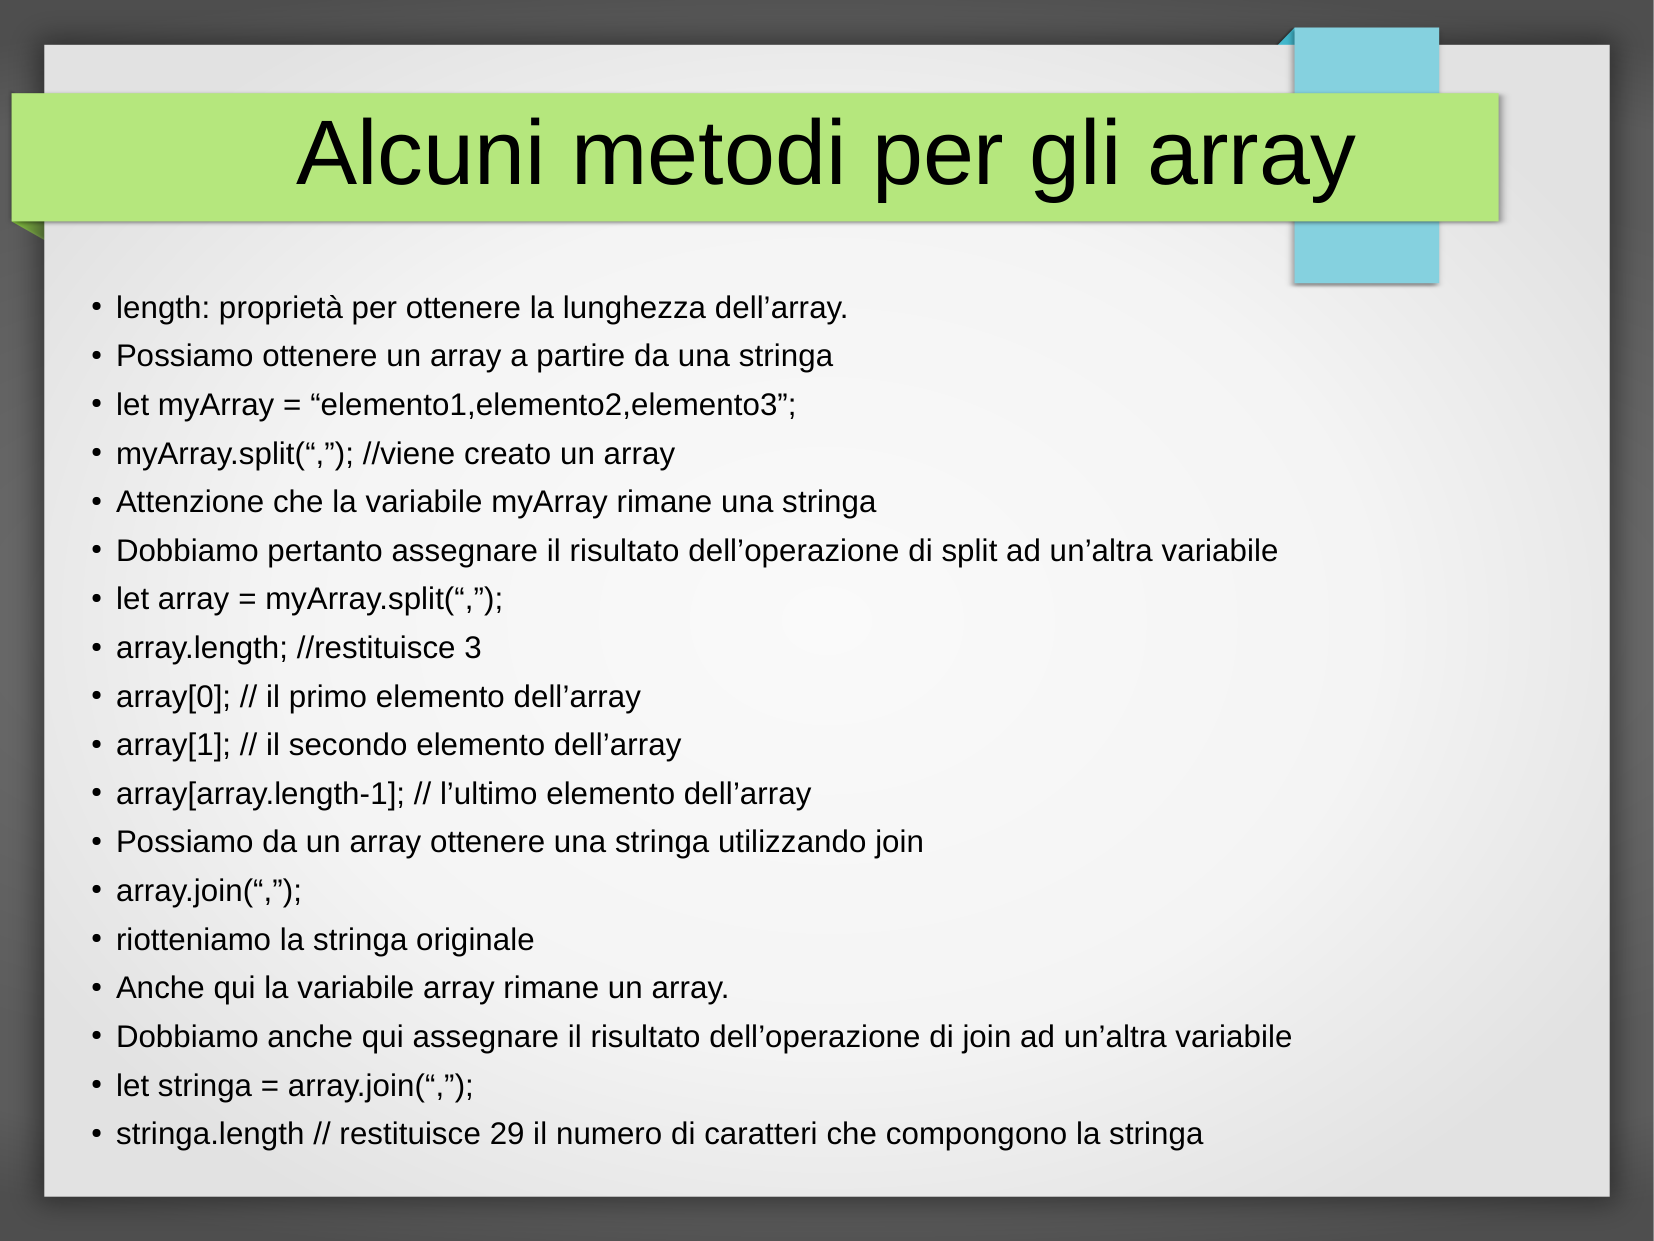

# Alcuni metodi per gli array
length: proprietà per ottenere la lunghezza dell’array.
Possiamo ottenere un array a partire da una stringa
let myArray = “elemento1,elemento2,elemento3”;
myArray.split(“,”); //viene creato un array
Attenzione che la variabile myArray rimane una stringa
Dobbiamo pertanto assegnare il risultato dell’operazione di split ad un’altra variabile
let array = myArray.split(“,”);
array.length; //restituisce 3
array[0]; // il primo elemento dell’array
array[1]; // il secondo elemento dell’array
array[array.length-1]; // l’ultimo elemento dell’array
Possiamo da un array ottenere una stringa utilizzando join
array.join(“,”);
riotteniamo la stringa originale
Anche qui la variabile array rimane un array.
Dobbiamo anche qui assegnare il risultato dell’operazione di join ad un’altra variabile
let stringa = array.join(“,”);
stringa.length // restituisce 29 il numero di caratteri che compongono la stringa